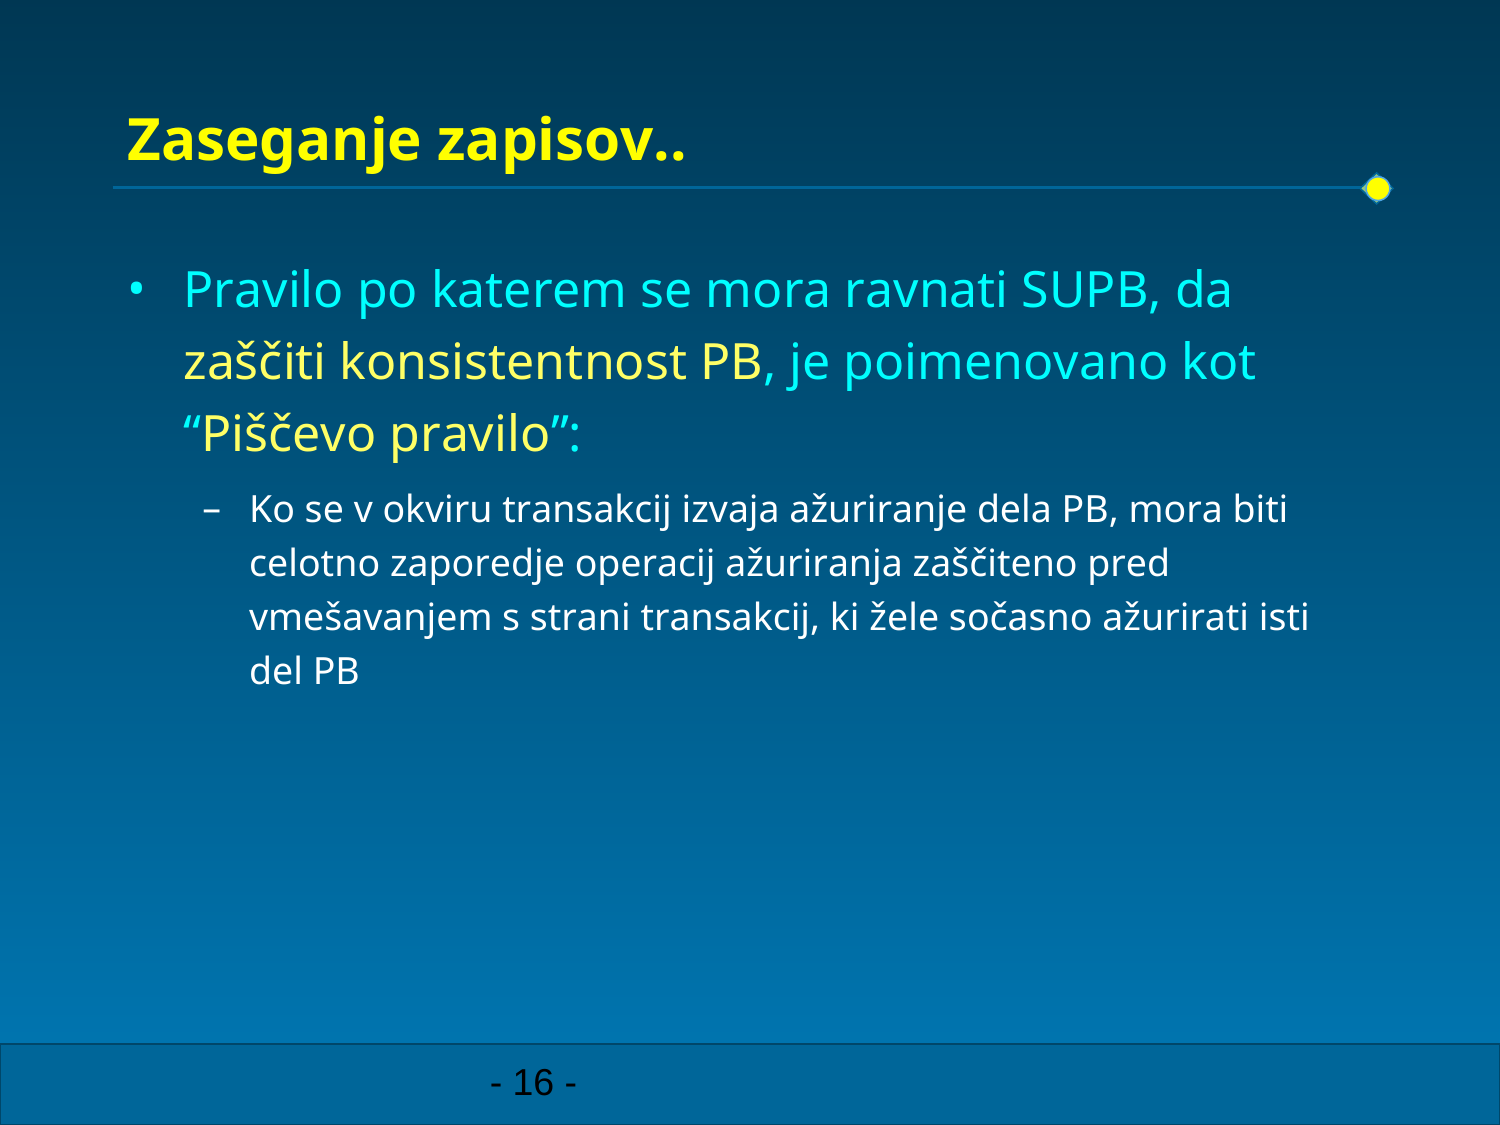

# Zaseganje zapisov..
Pravilo po katerem se mora ravnati SUPB, da zaščiti konsistentnost PB, je poimenovano kot “Piščevo pravilo”:
Ko se v okviru transakcij izvaja ažuriranje dela PB, mora biti celotno zaporedje operacij ažuriranja zaščiteno pred vmešavanjem s strani transakcij, ki žele sočasno ažurirati isti del PB